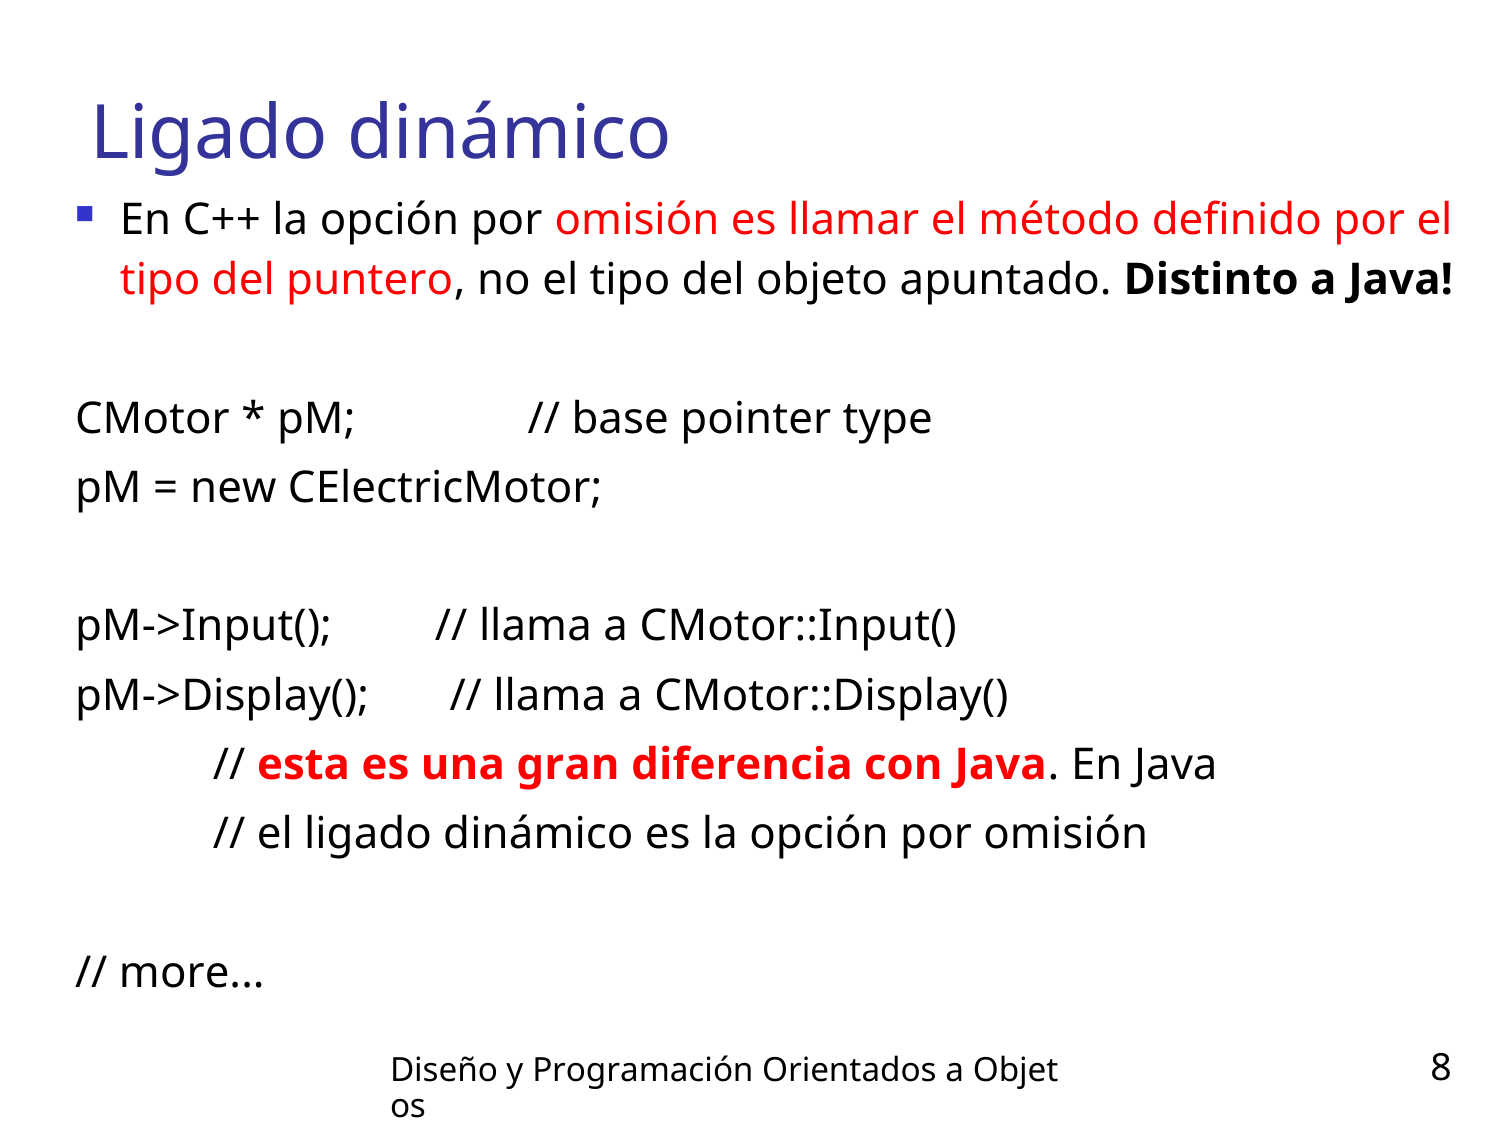

# Ligado dinámico
En C++ la opción por omisión es llamar el método definido por el tipo del puntero, no el tipo del objeto apuntado. Distinto a Java!
CMotor * pM; // base pointer type
pM = new CElectricMotor;
pM->Input(); // llama a CMotor::Input()‏
pM->Display(); // llama a CMotor::Display()‏
 // esta es una gran diferencia con Java. En Java
 // el ligado dinámico es la opción por omisión
// more...
Diseño y Programación Orientados a Objetos
8